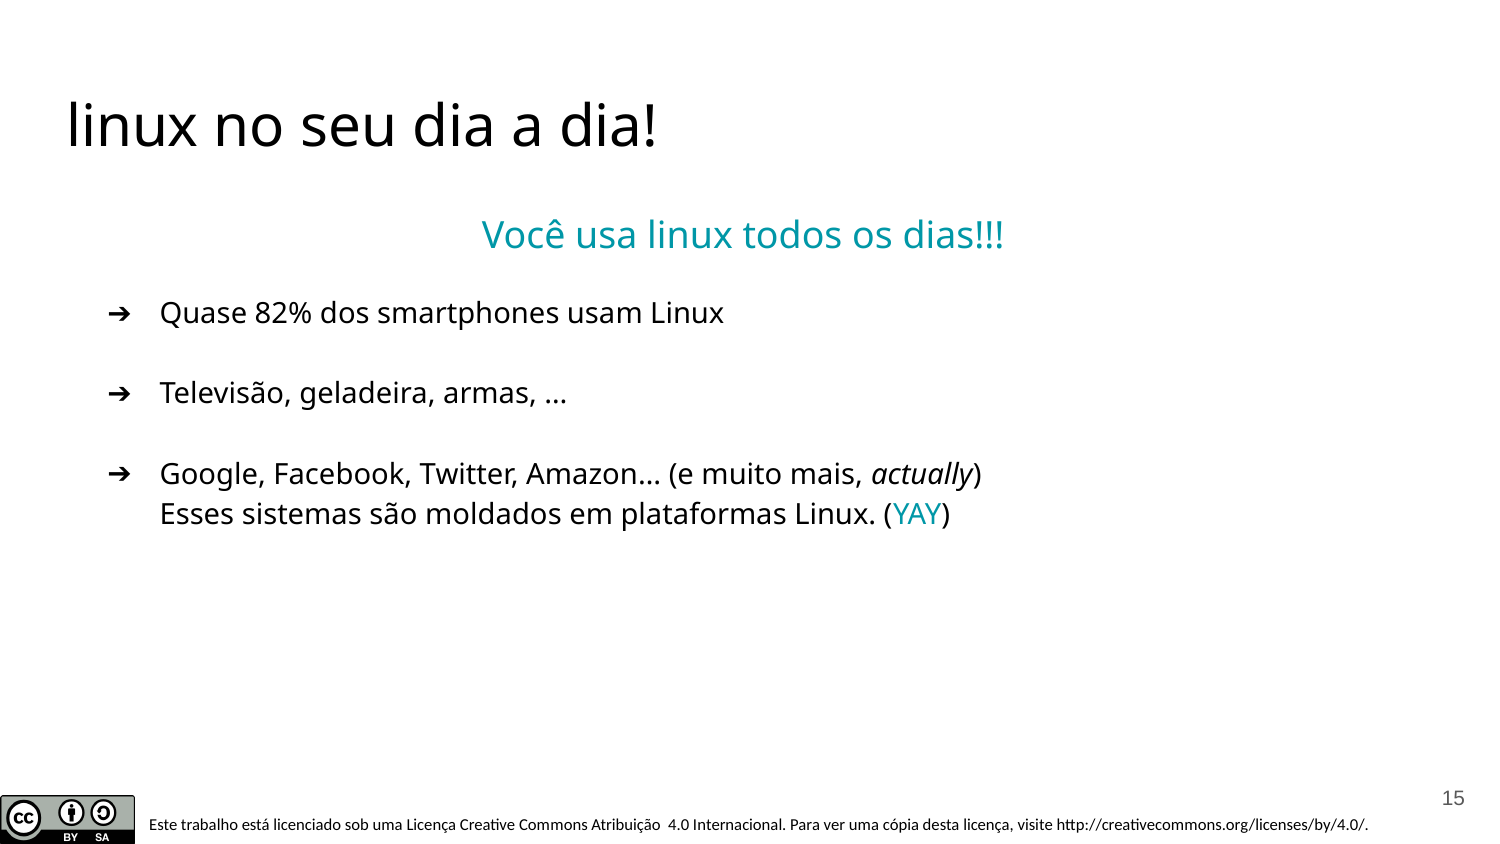

# linux no seu dia a dia!
Você usa linux todos os dias!!!
Quase 82% dos smartphones usam Linux
Televisão, geladeira, armas, …
Google, Facebook, Twitter, Amazon… (e muito mais, actually)
Esses sistemas são moldados em plataformas Linux. (YAY)
Este trabalho está licenciado sob uma Licença Creative Commons Atribuição 4.0 Internacional. Para ver uma cópia desta licença, visite http://creativecommons.org/licenses/by/4.0/.